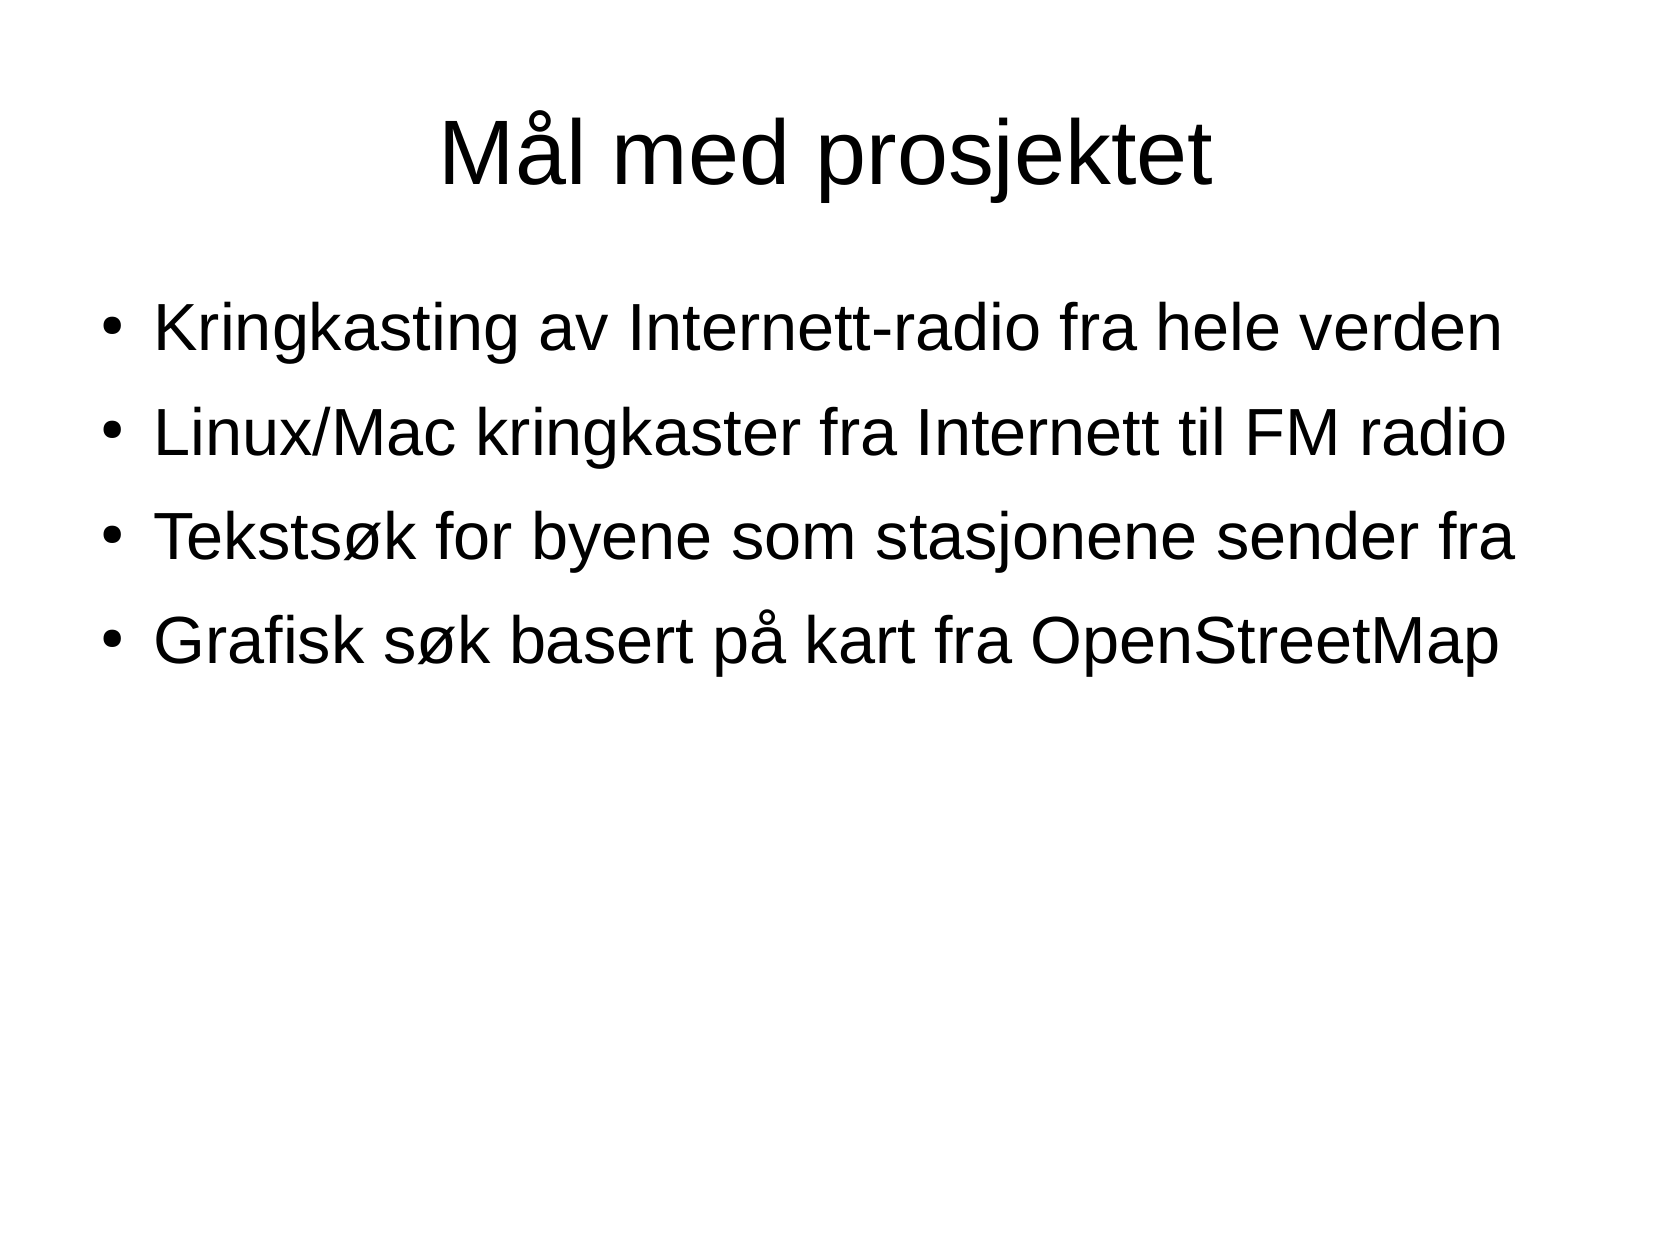

# Mål med prosjektet
Kringkasting av Internett-radio fra hele verden
Linux/Mac kringkaster fra Internett til FM radio
Tekstsøk for byene som stasjonene sender fra
Grafisk søk basert på kart fra OpenStreetMap